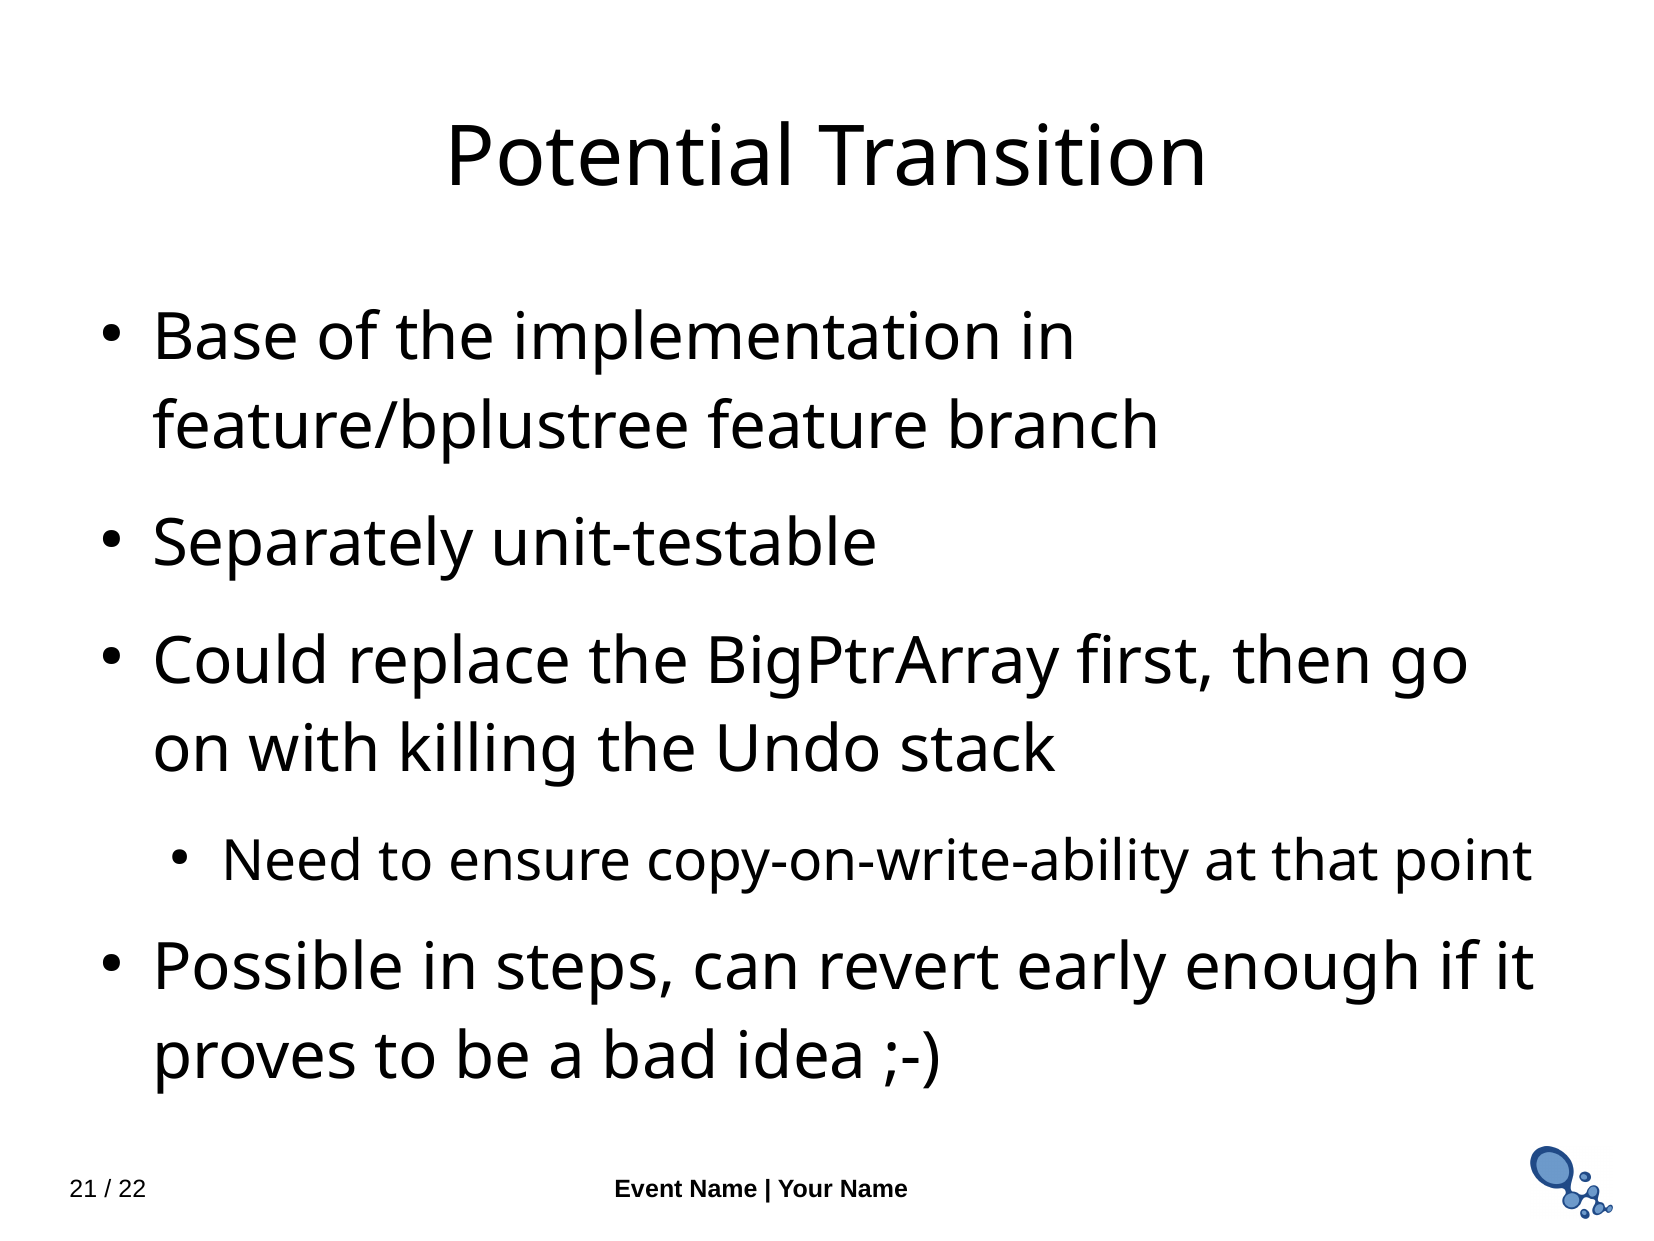

# Potential Transition
Base of the implementation in feature/bplustree feature branch
Separately unit-testable
Could replace the BigPtrArray first, then go on with killing the Undo stack
Need to ensure copy-on-write-ability at that point
Possible in steps, can revert early enough if it proves to be a bad idea ;-)